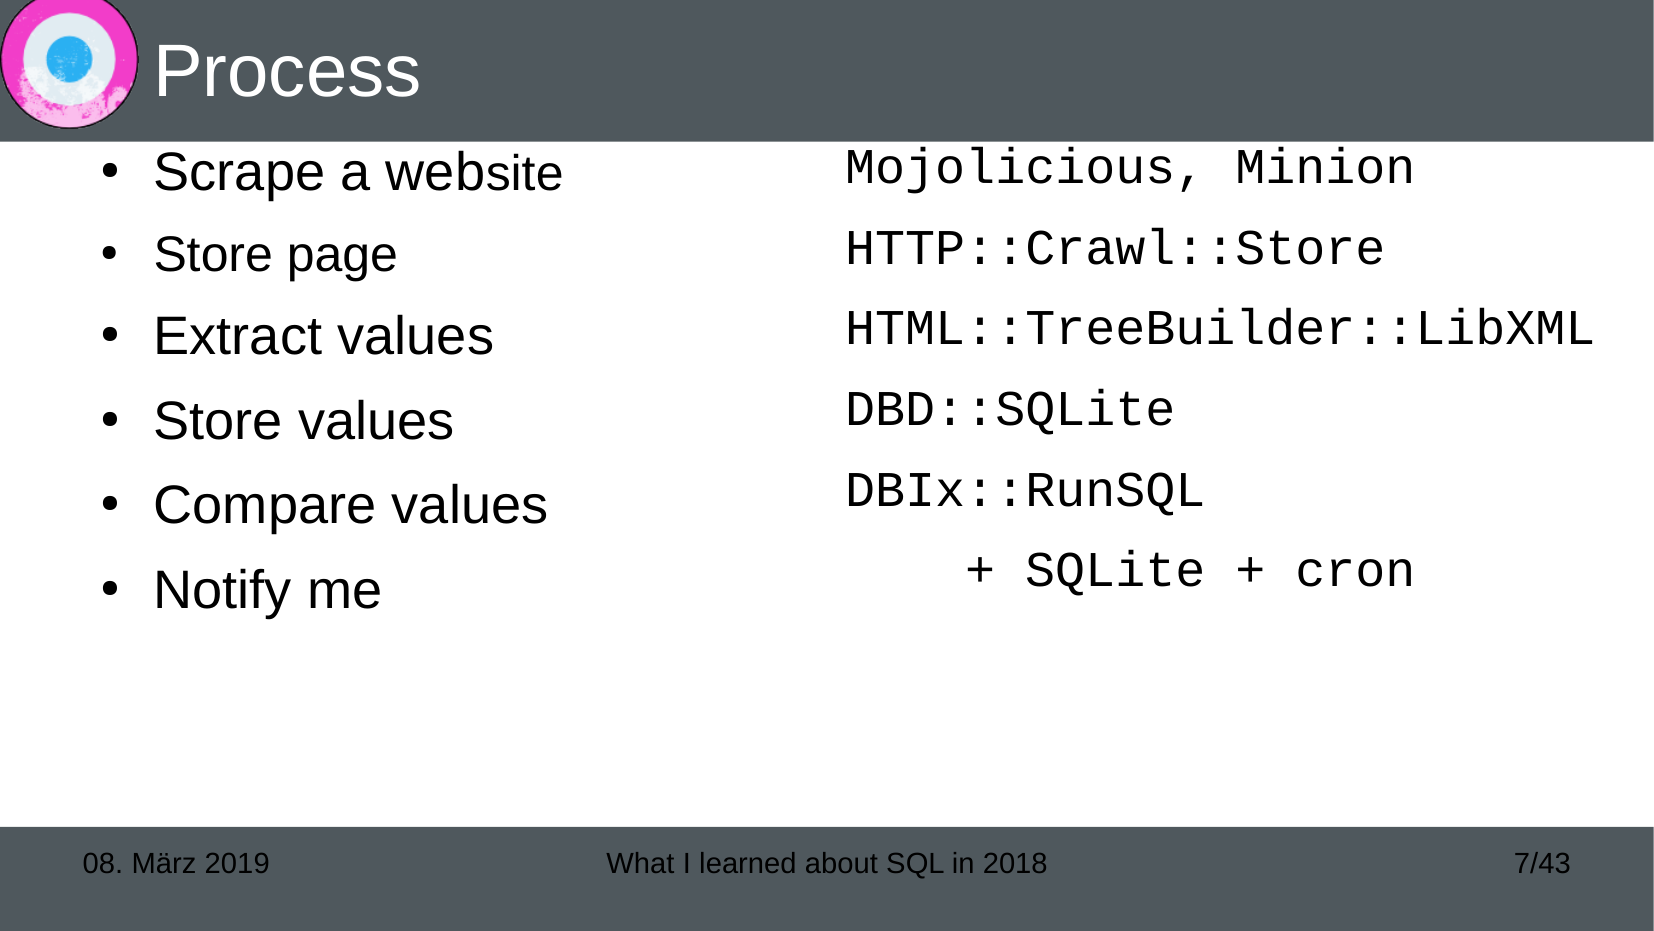

# Process
Scrape a website
Store page
Extract values
Store values
Compare values
Notify me
Mojolicious, Minion
HTTP::Crawl::Store
HTML::TreeBuilder::LibXML
DBD::SQLite
DBIx::RunSQL
 + SQLite + cron
08. März 2019
7